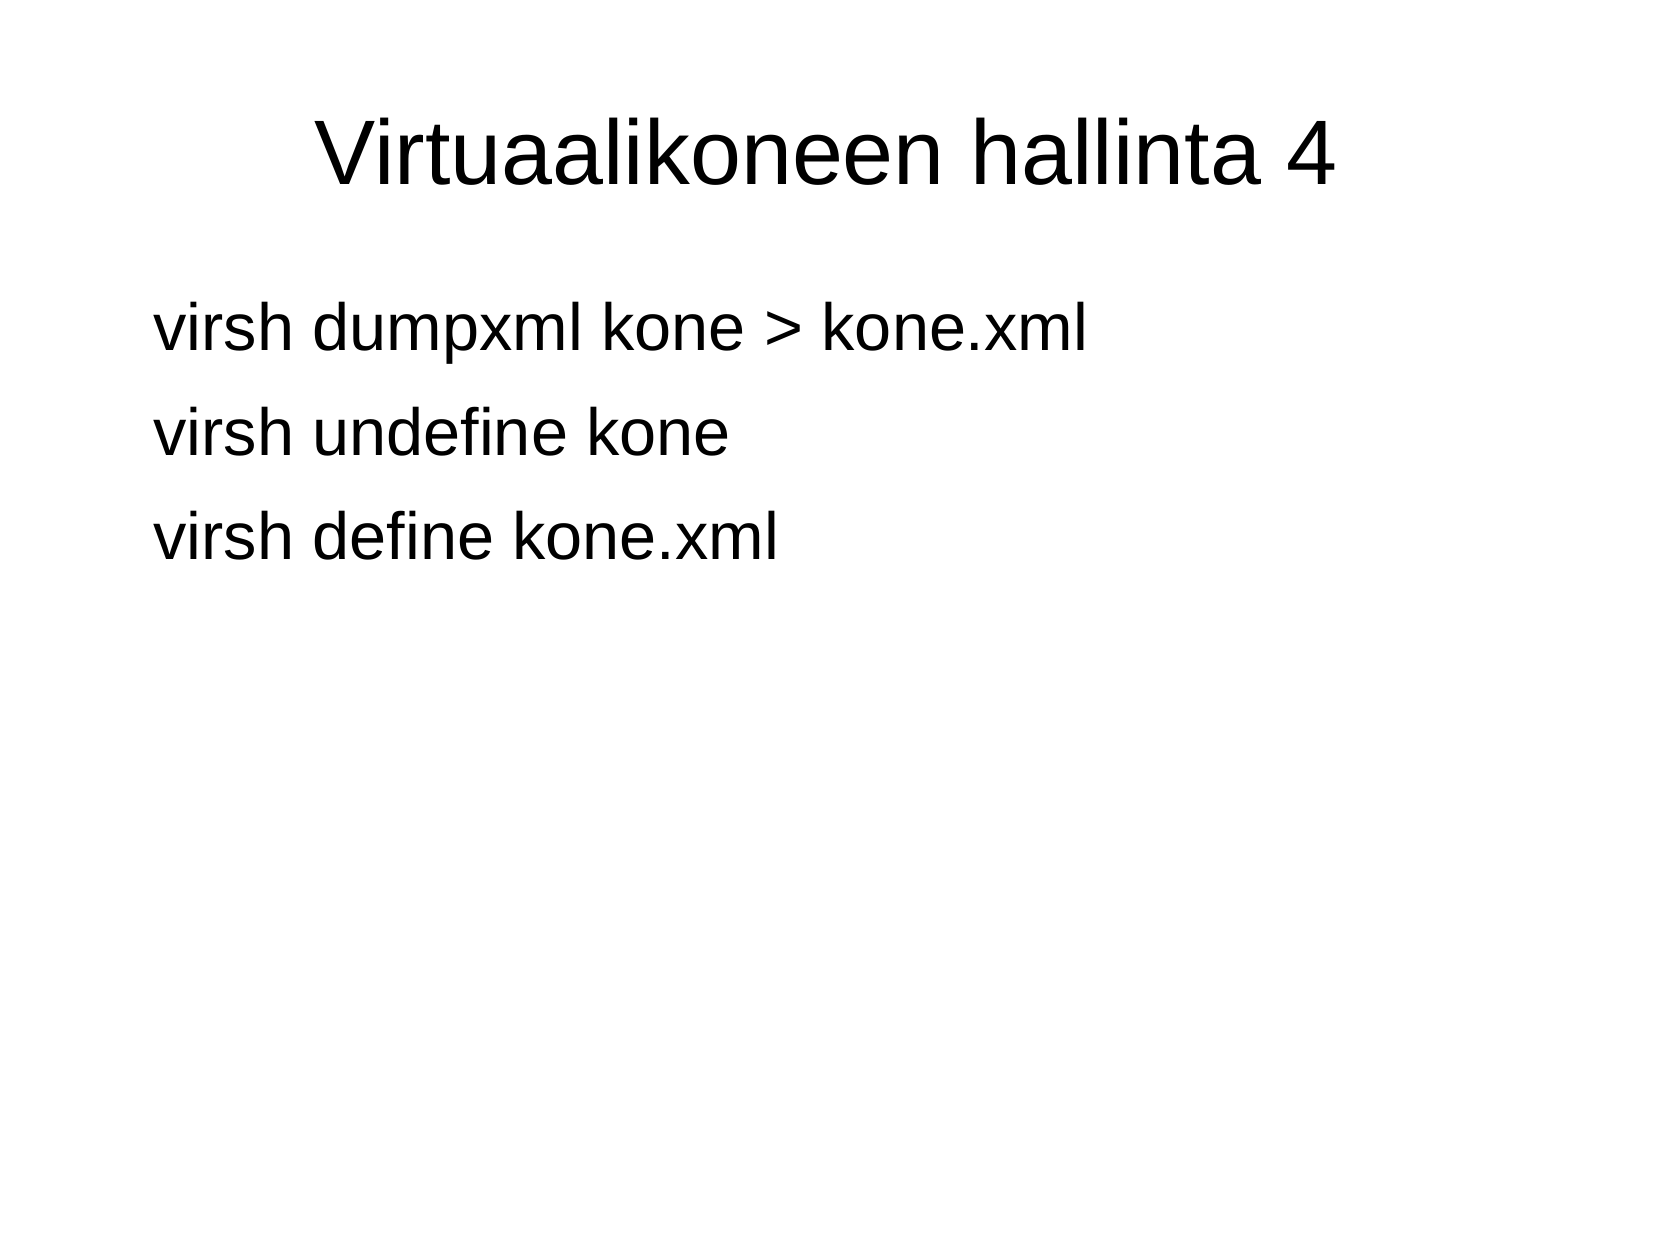

# Virtuaalikoneen hallinta 4
virsh dumpxml kone > kone.xml
virsh undefine kone
virsh define kone.xml